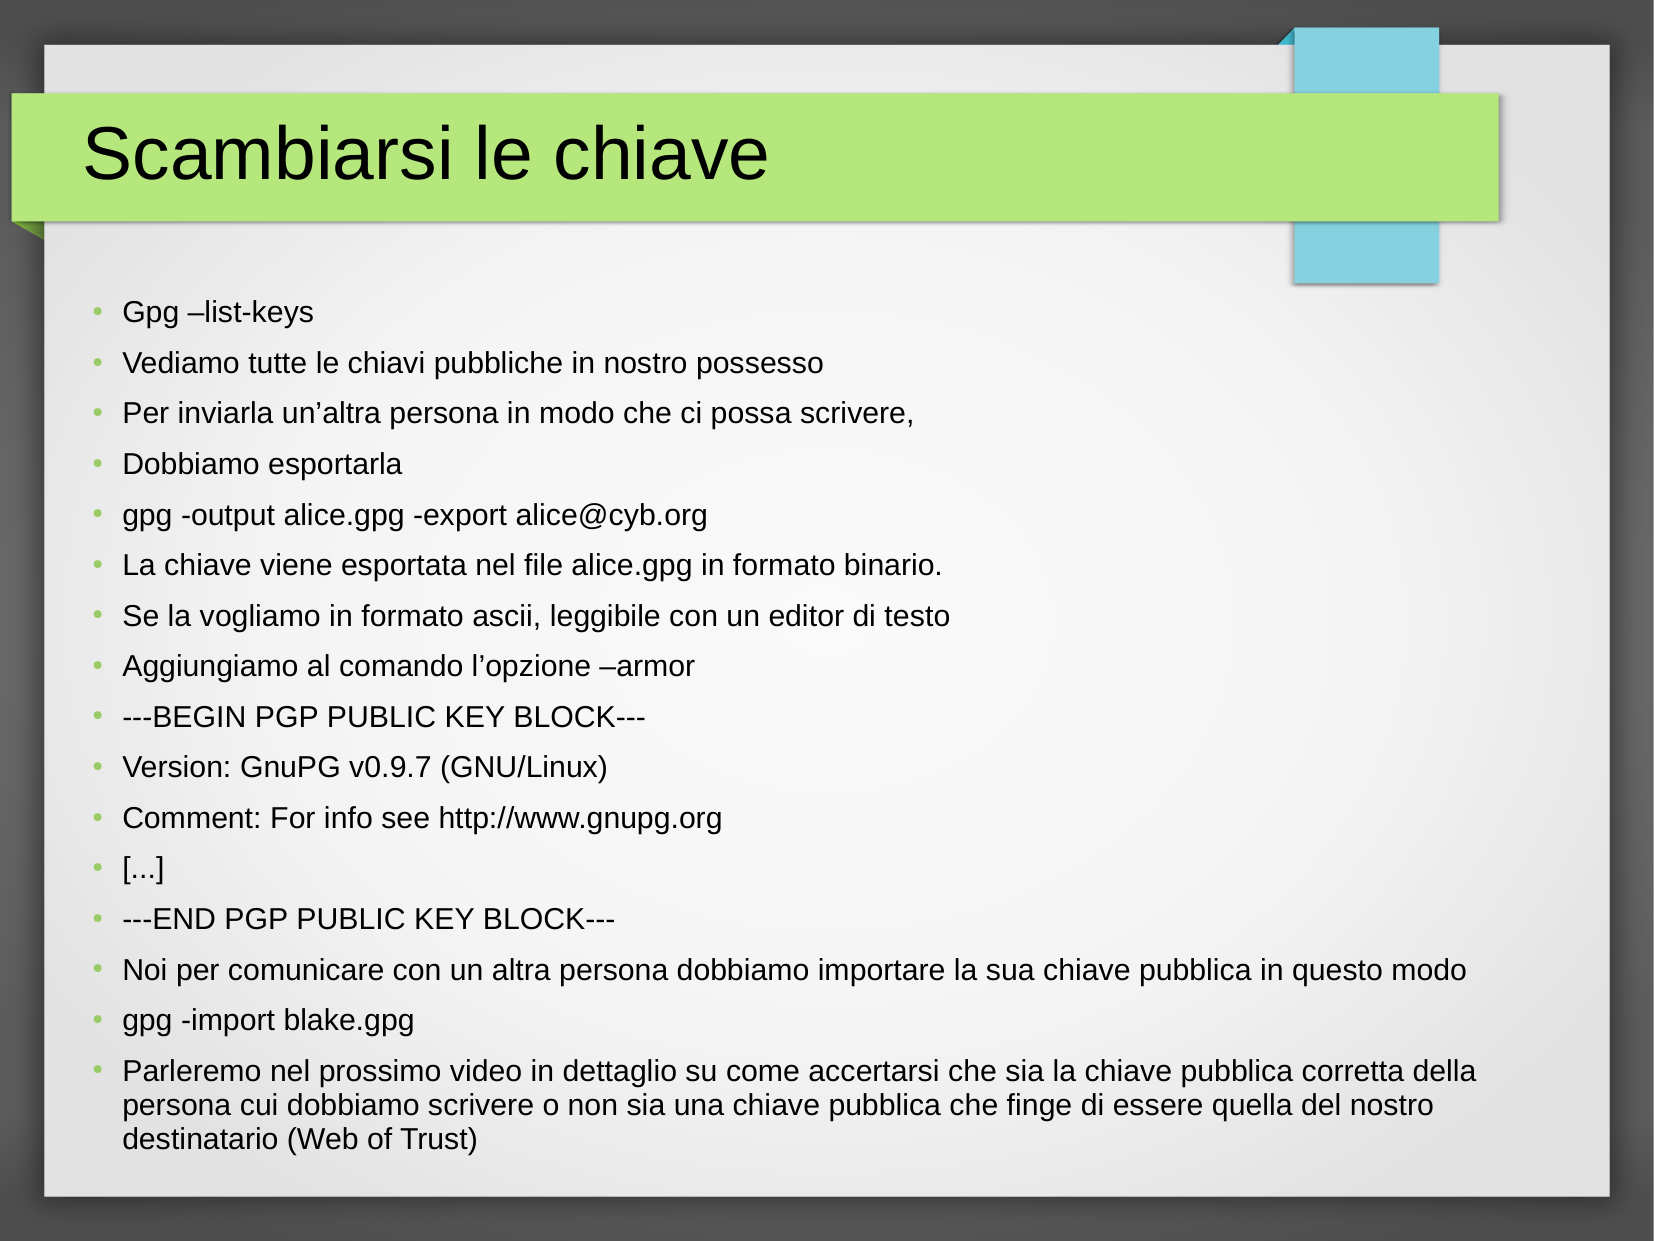

# Scambiarsi le chiave
Gpg –list-keys
Vediamo tutte le chiavi pubbliche in nostro possesso
Per inviarla un’altra persona in modo che ci possa scrivere,
Dobbiamo esportarla
gpg -output alice.gpg -export alice@cyb.org
La chiave viene esportata nel file alice.gpg in formato binario.
Se la vogliamo in formato ascii, leggibile con un editor di testo
Aggiungiamo al comando l’opzione –armor
---BEGIN PGP PUBLIC KEY BLOCK---
Version: GnuPG v0.9.7 (GNU/Linux)
Comment: For info see http://www.gnupg.org
[...]
---END PGP PUBLIC KEY BLOCK---
Noi per comunicare con un altra persona dobbiamo importare la sua chiave pubblica in questo modo
gpg -import blake.gpg
Parleremo nel prossimo video in dettaglio su come accertarsi che sia la chiave pubblica corretta della persona cui dobbiamo scrivere o non sia una chiave pubblica che finge di essere quella del nostro destinatario (Web of Trust)